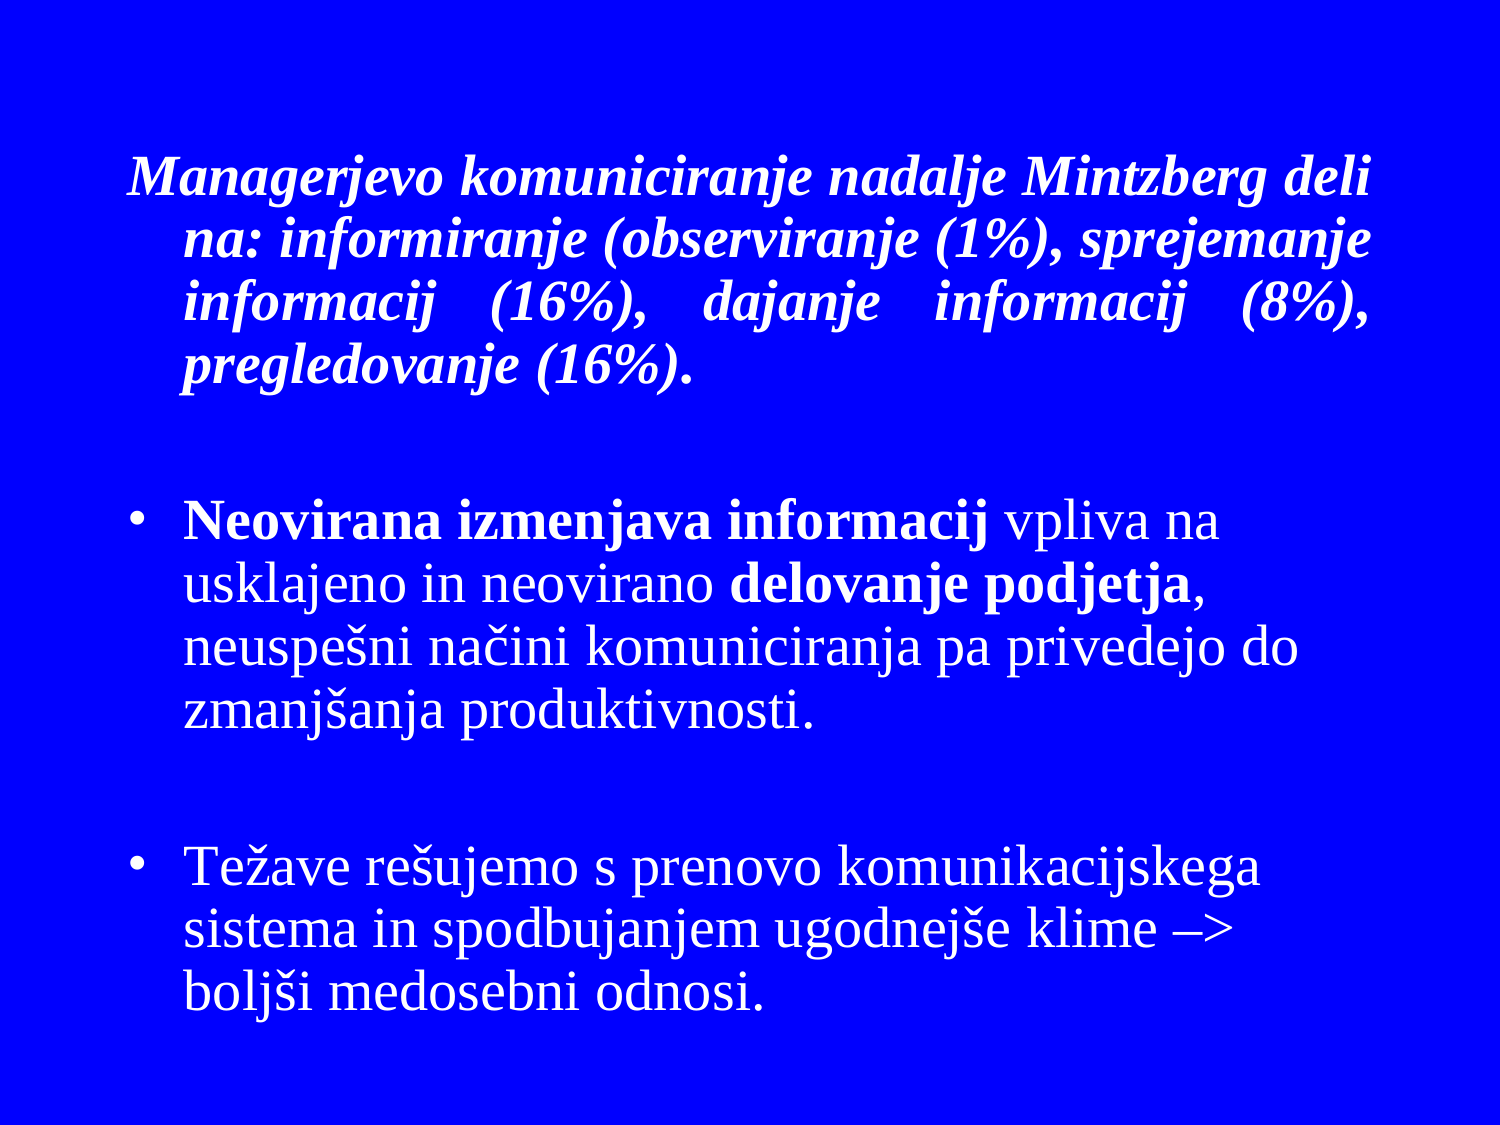

#
Managerjevo komuniciranje nadalje Mintzberg deli na: informiranje (observiranje (1%), sprejemanje informacij (16%), dajanje informacij (8%), pregledovanje (16%).
Neovirana izmenjava informacij vpliva na usklajeno in neovirano delovanje podjetja, neuspešni načini komuniciranja pa privedejo do zmanjšanja produktivnosti.
Težave rešujemo s prenovo komunikacijskega sistema in spodbujanjem ugodnejše klime –> boljši medosebni odnosi.